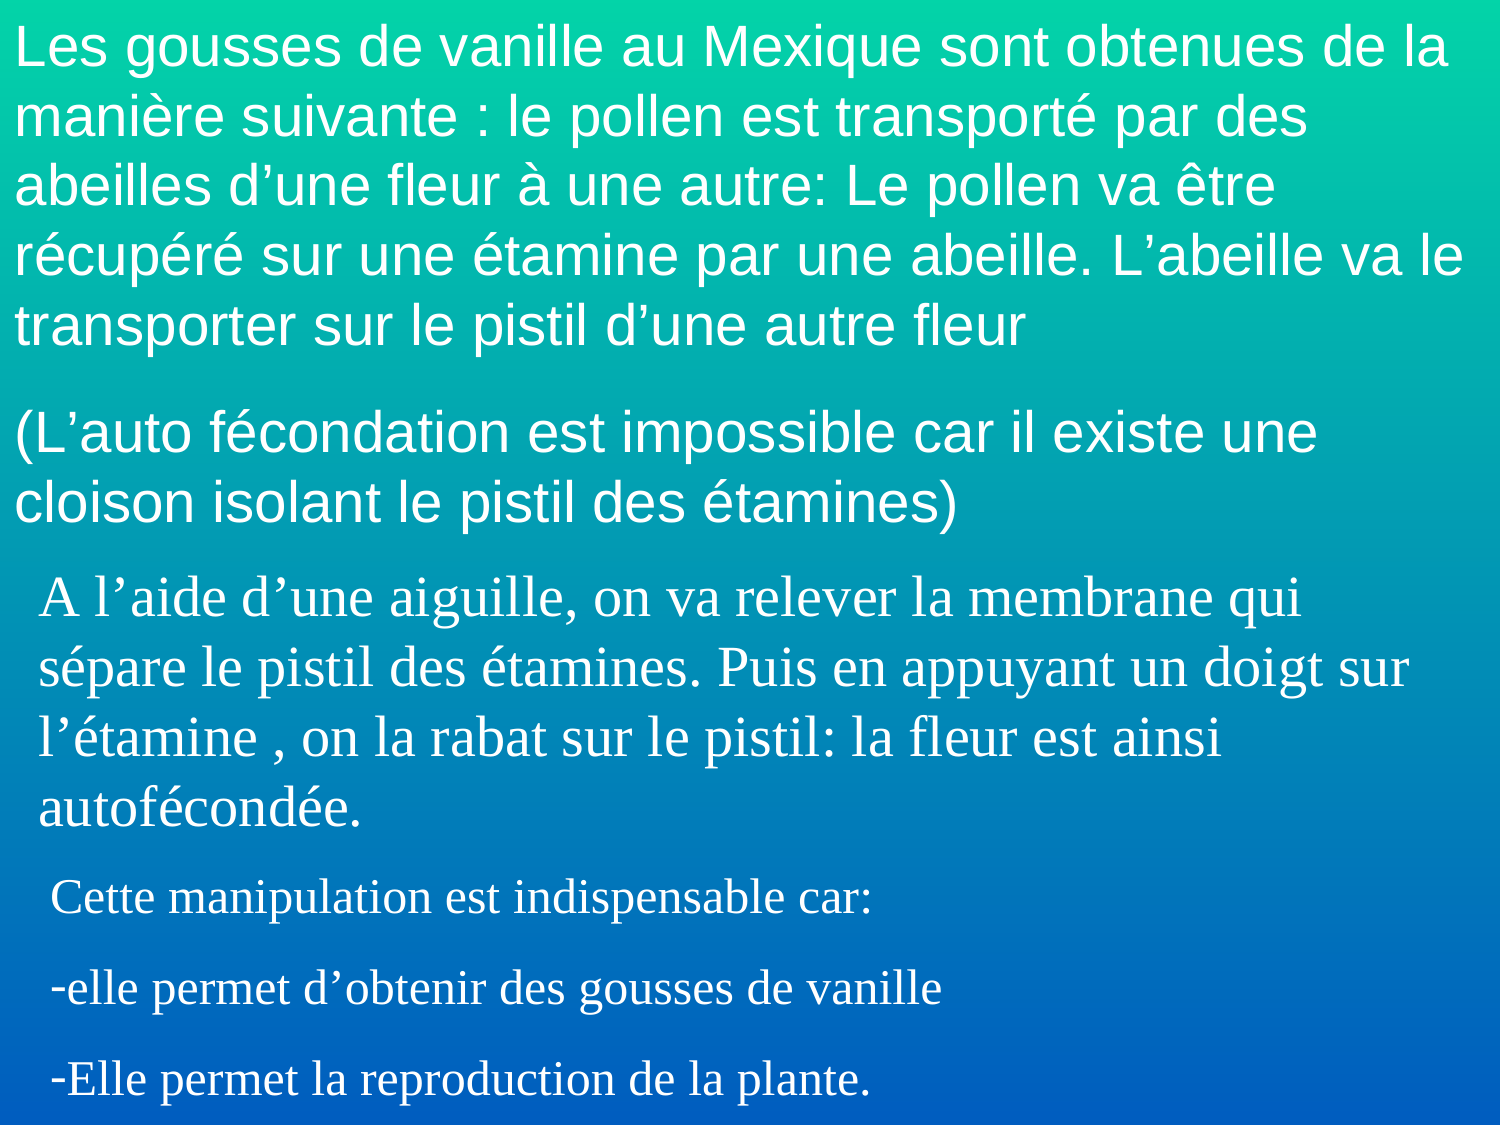

Les gousses de vanille au Mexique sont obtenues de la manière suivante : le pollen est transporté par des abeilles d’une fleur à une autre: Le pollen va être récupéré sur une étamine par une abeille. L’abeille va le transporter sur le pistil d’une autre fleur
(L’auto fécondation est impossible car il existe une cloison isolant le pistil des étamines)
A l’aide d’une aiguille, on va relever la membrane qui sépare le pistil des étamines. Puis en appuyant un doigt sur l’étamine , on la rabat sur le pistil: la fleur est ainsi autofécondée.
Cette manipulation est indispensable car:
elle permet d’obtenir des gousses de vanille
Elle permet la reproduction de la plante.